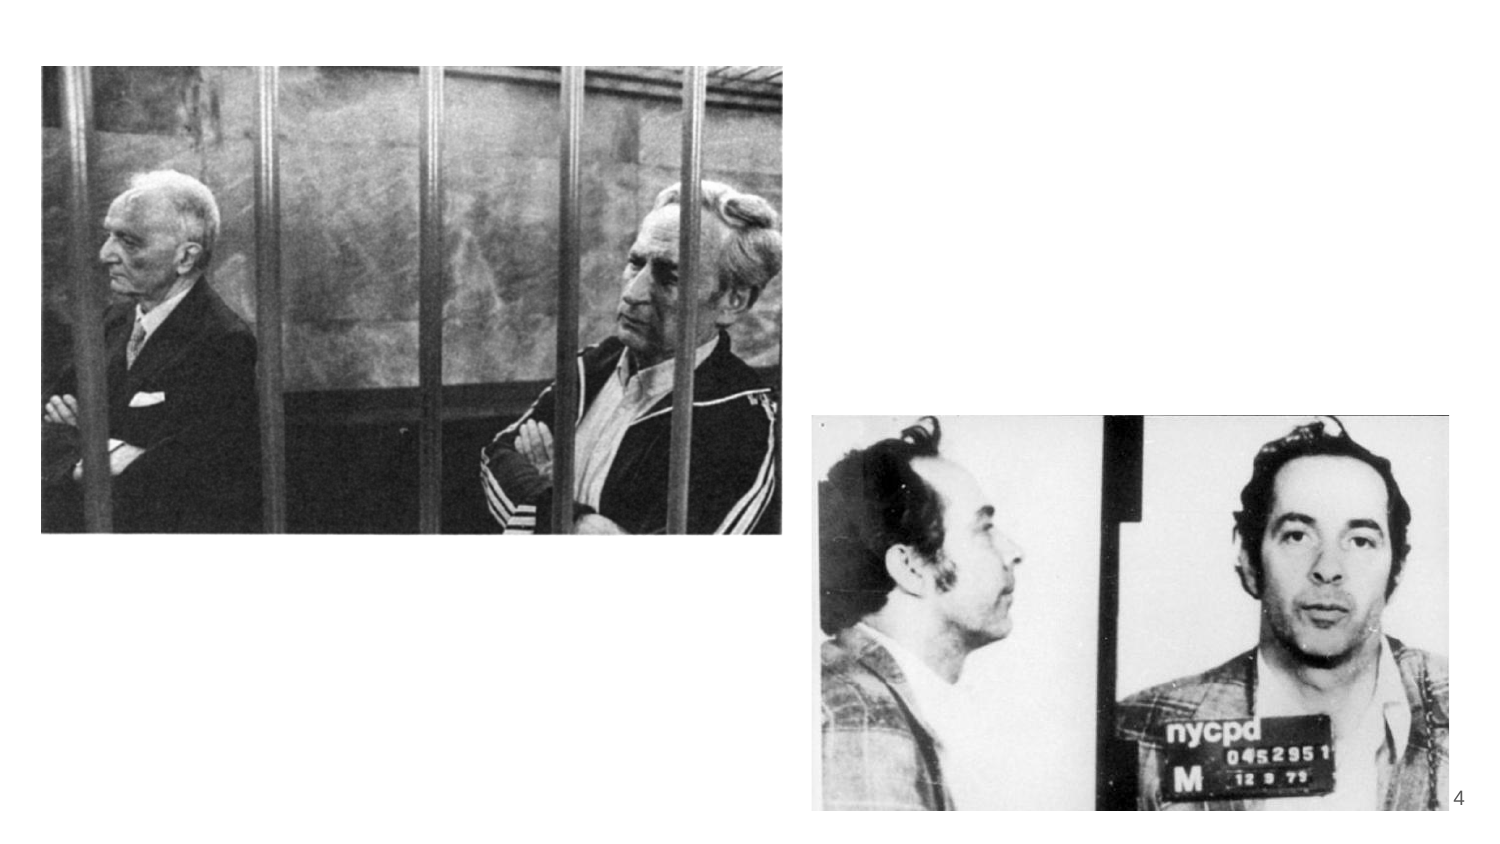

Michele Sindona e Robert Venetucci alla sbarra durante il processo per l’omicidio di Ambrosoli
 Foto segnaletica di William Joseph Aricò